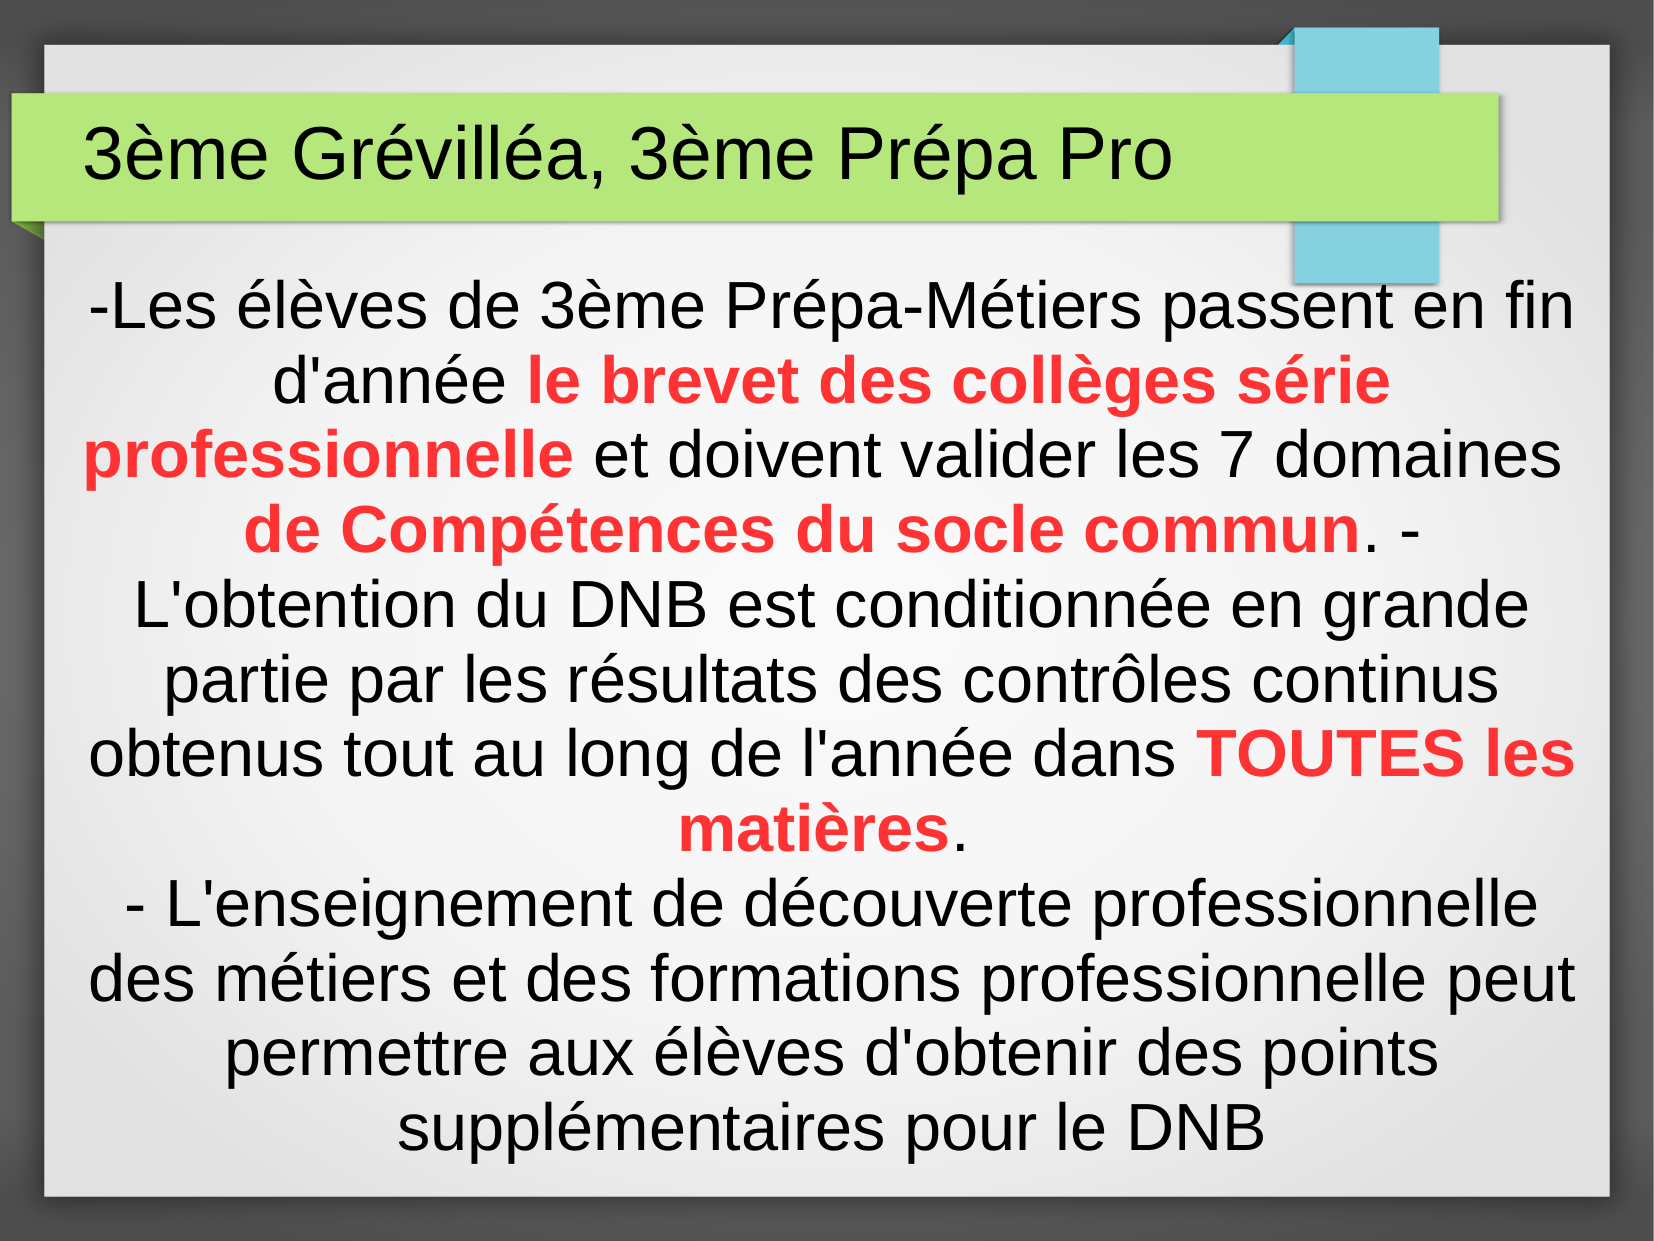

# 3ème Grévilléa, 3ème Prépa Pro
-Les élèves de 3ème Prépa-Métiers passent en fin d'année le brevet des collèges série professionnelle et doivent valider les 7 domaines de Compétences du socle commun. -L'obtention du DNB est conditionnée en grande partie par les résultats des contrôles continus obtenus tout au long de l'année dans TOUTES les matières.
- L'enseignement de découverte professionnelle des métiers et des formations professionnelle peut permettre aux élèves d'obtenir des points supplémentaires pour le DNB